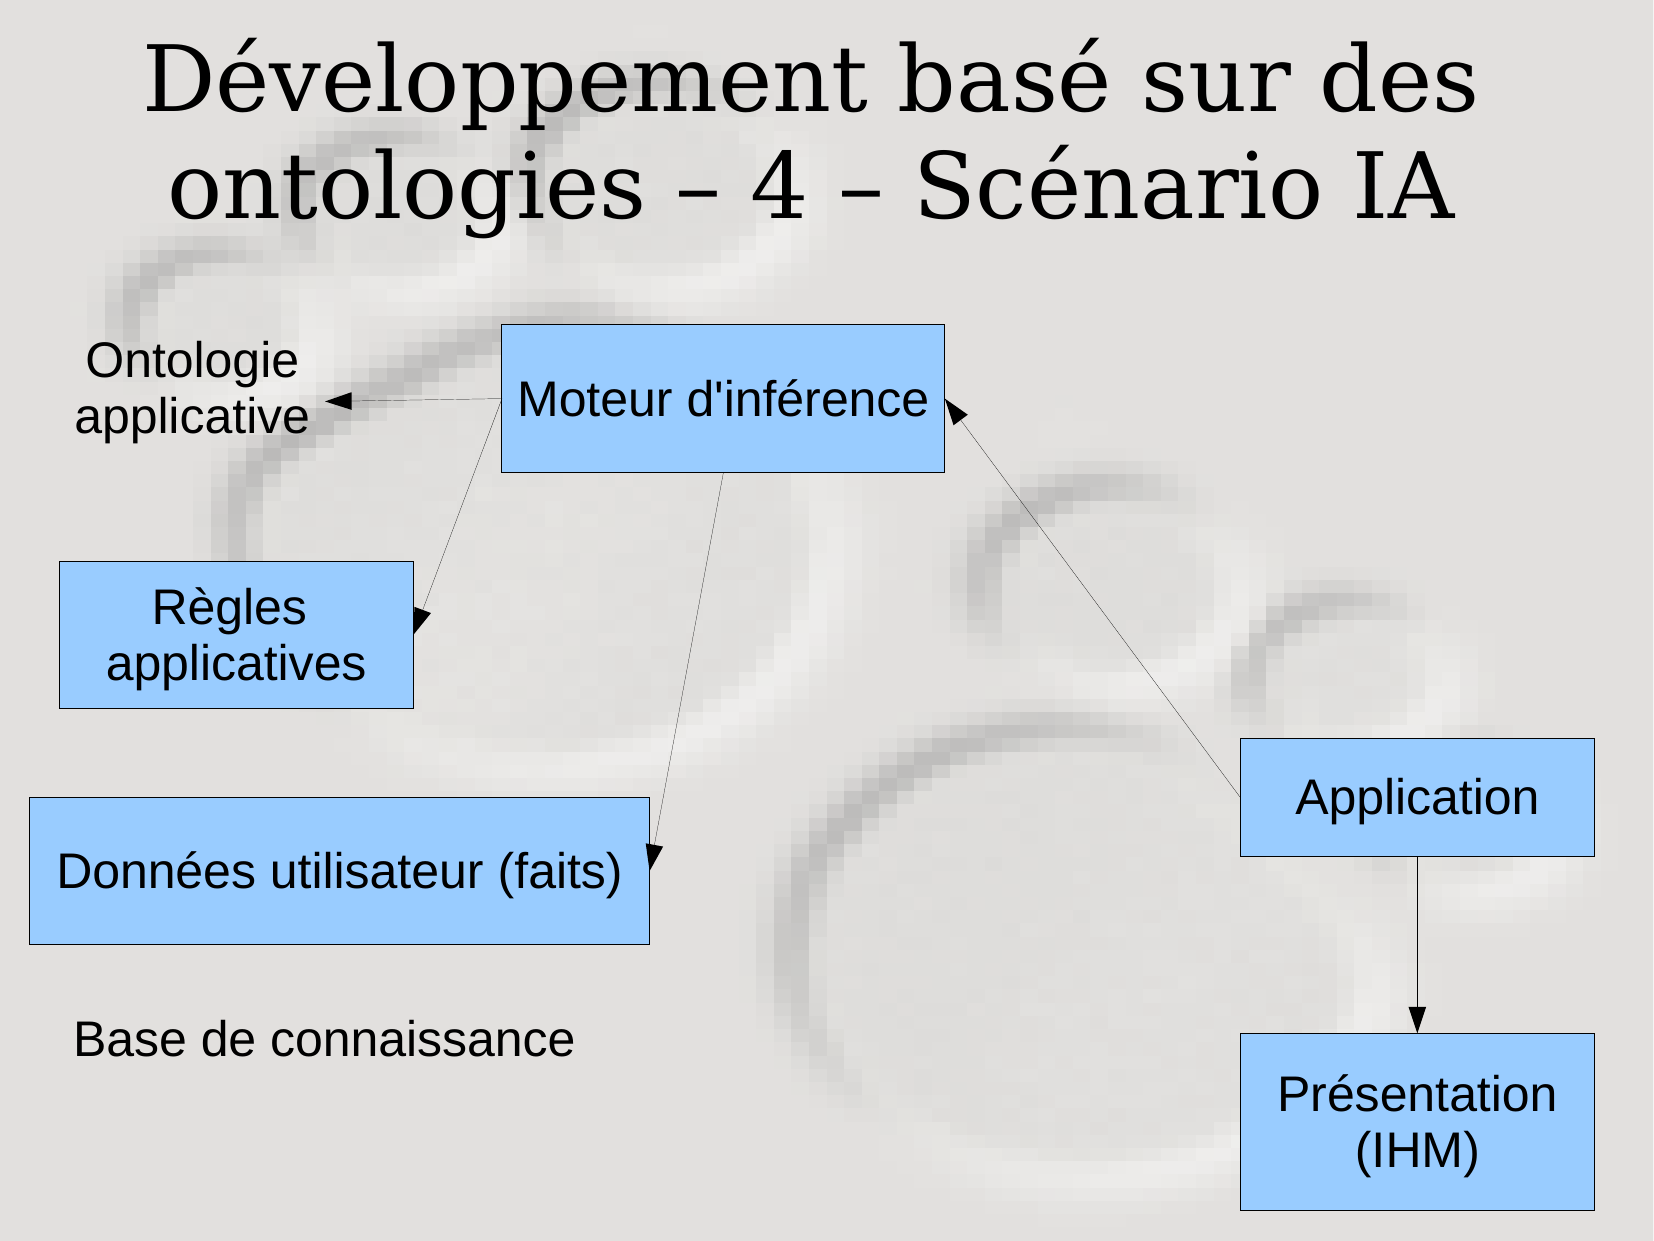

# Développement basé sur des ontologies – 4 – Scénario IA
Ontologie
applicative
Moteur d'inférence
Règles
applicatives
Application
Données utilisateur (faits)
Base de connaissance
Présentation
(IHM)